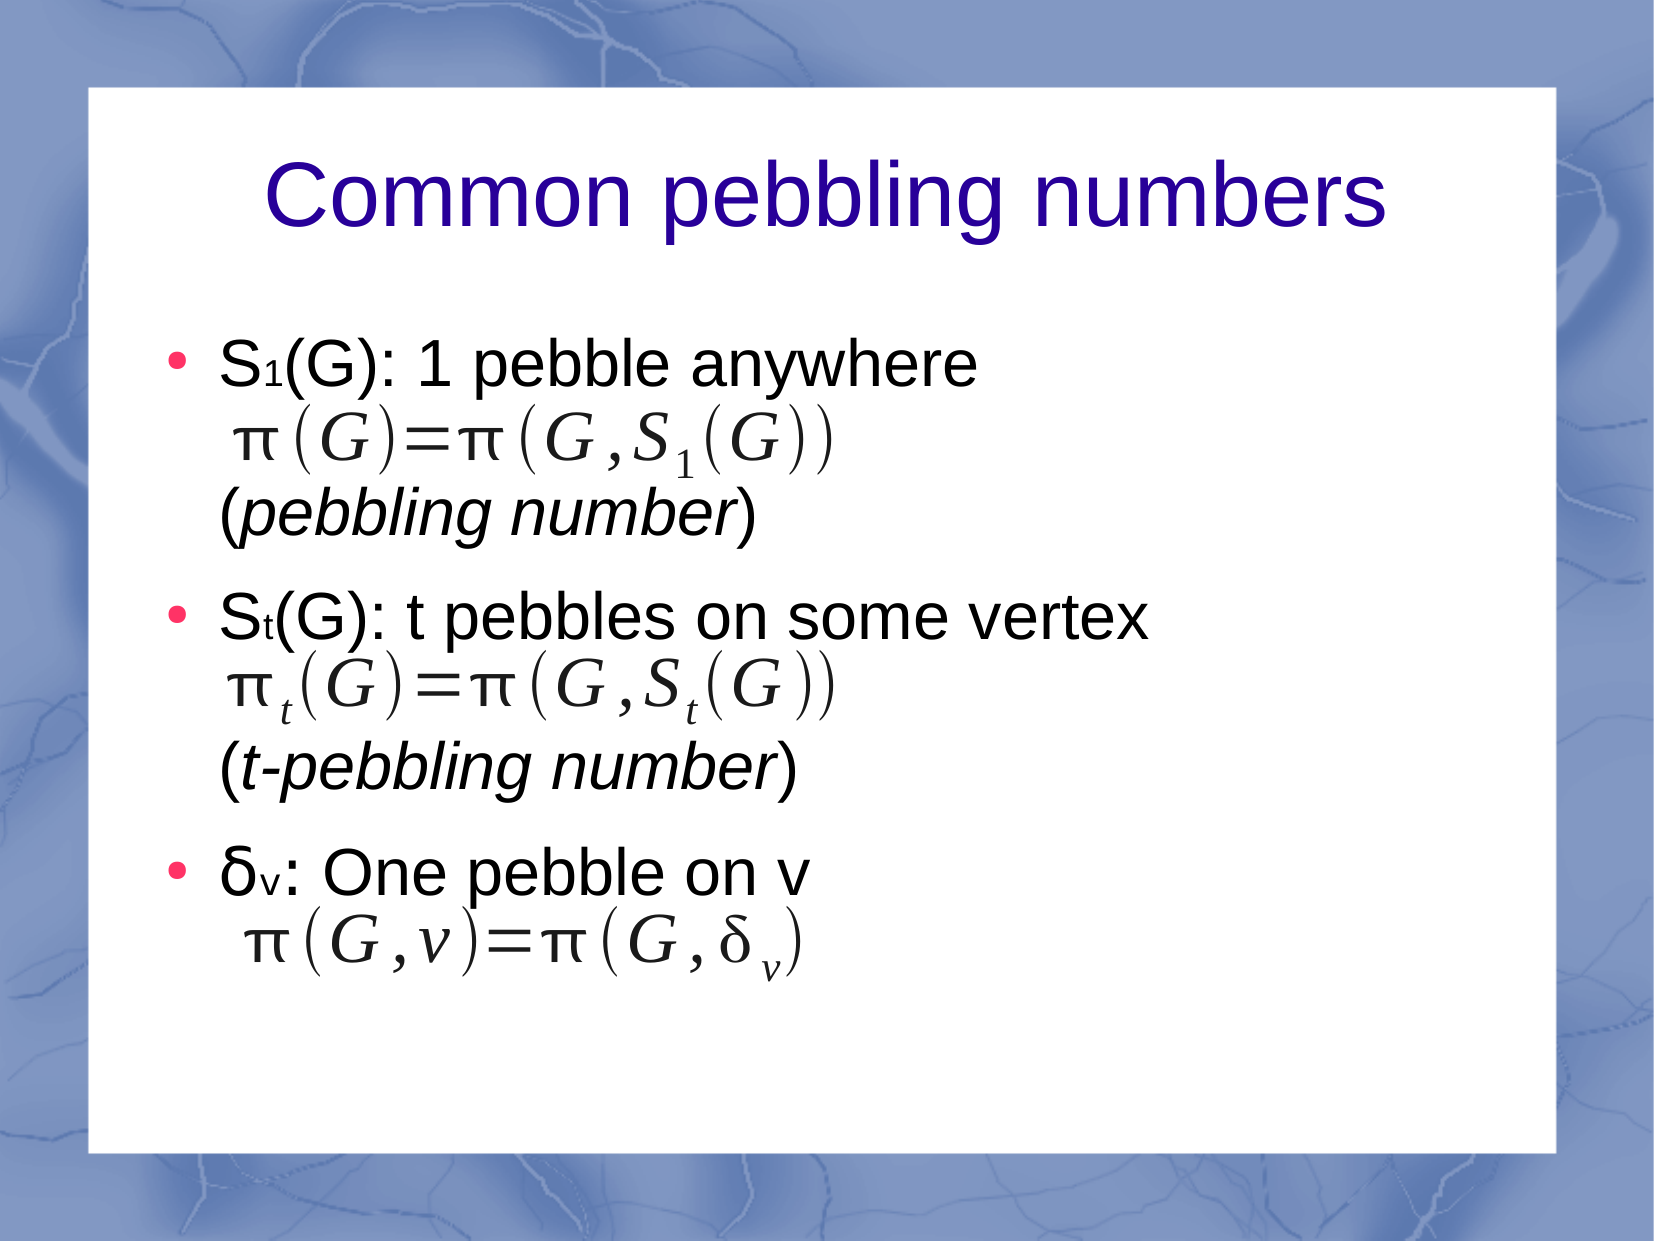

# Common pebbling numbers
S1(G): 1 pebble anywhere
(pebbling number)
St(G): t pebbles on some vertex
(t-pebbling number)
δv: One pebble on v